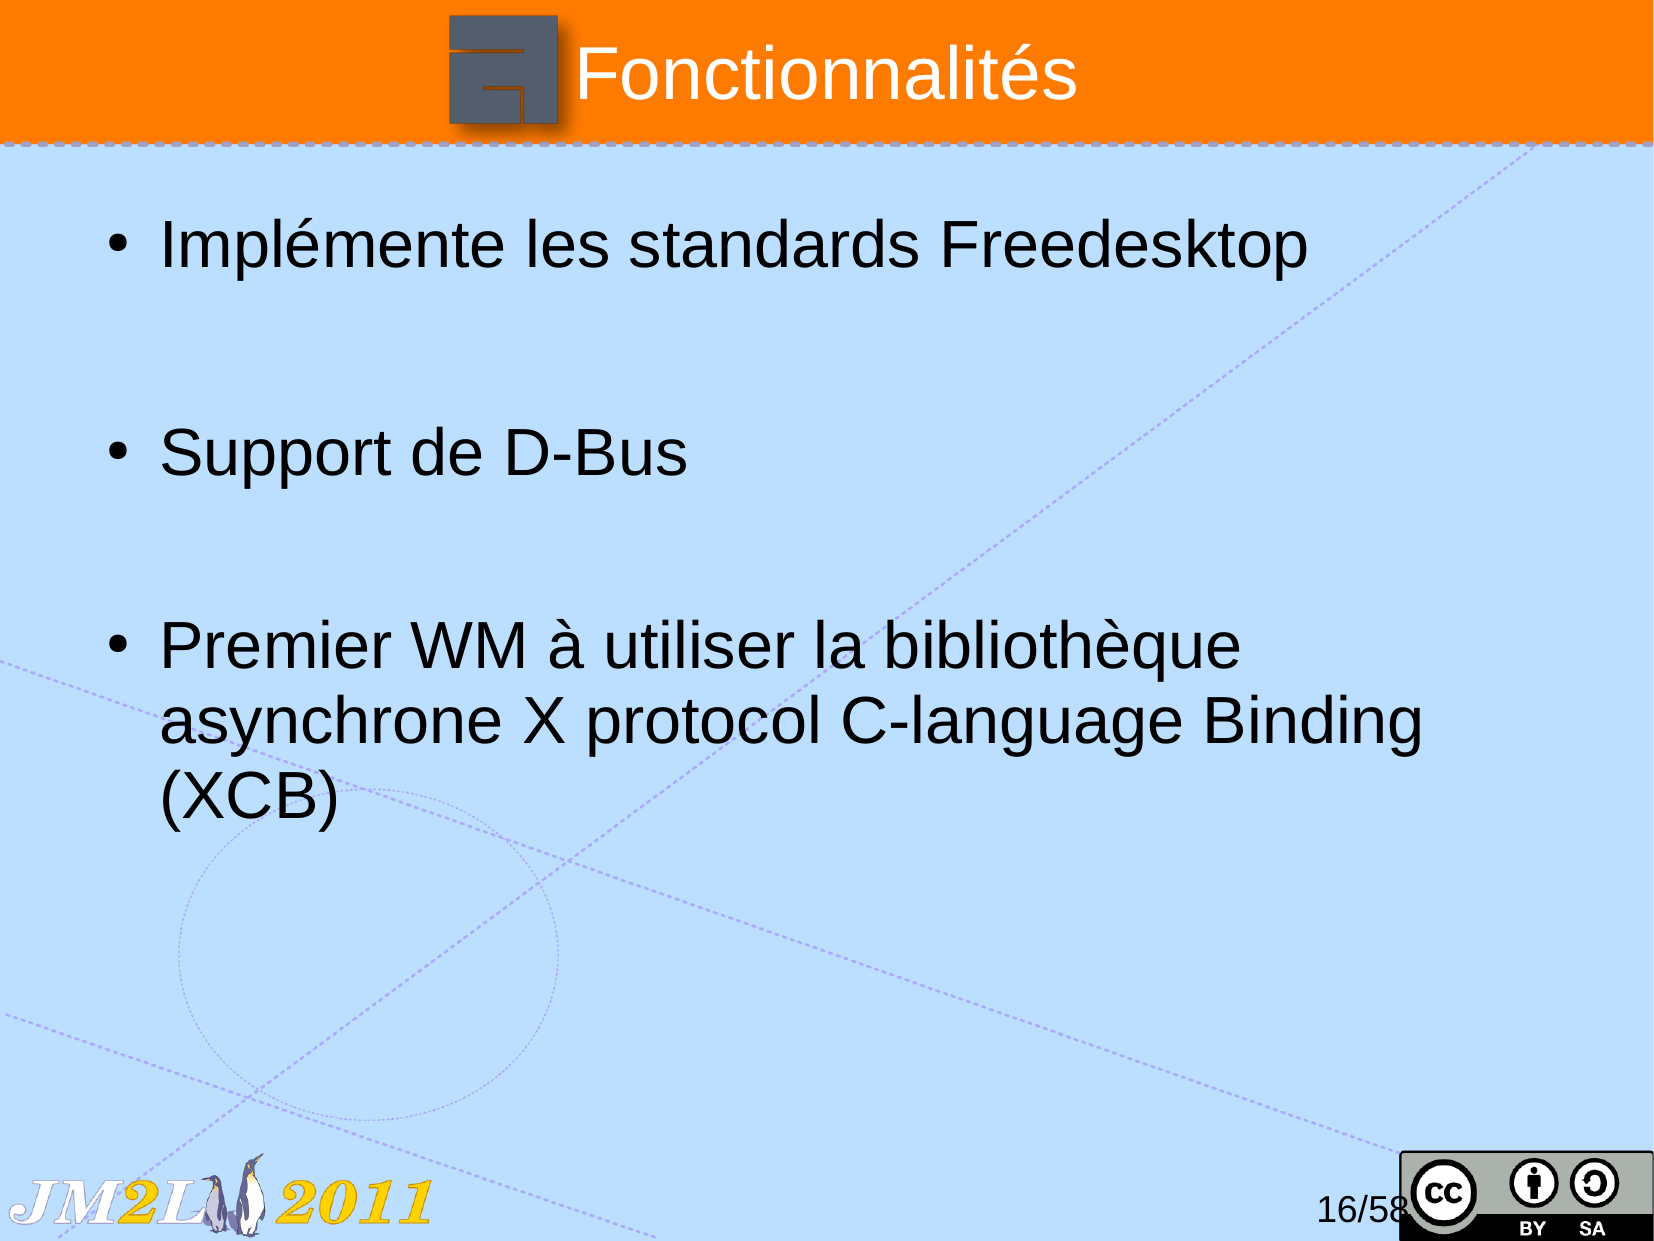

# Fonctionnalités
Implémente les standards Freedesktop
Support de D-Bus
Premier WM à utiliser la bibliothèque asynchrone X protocol C-language Binding (XCB)